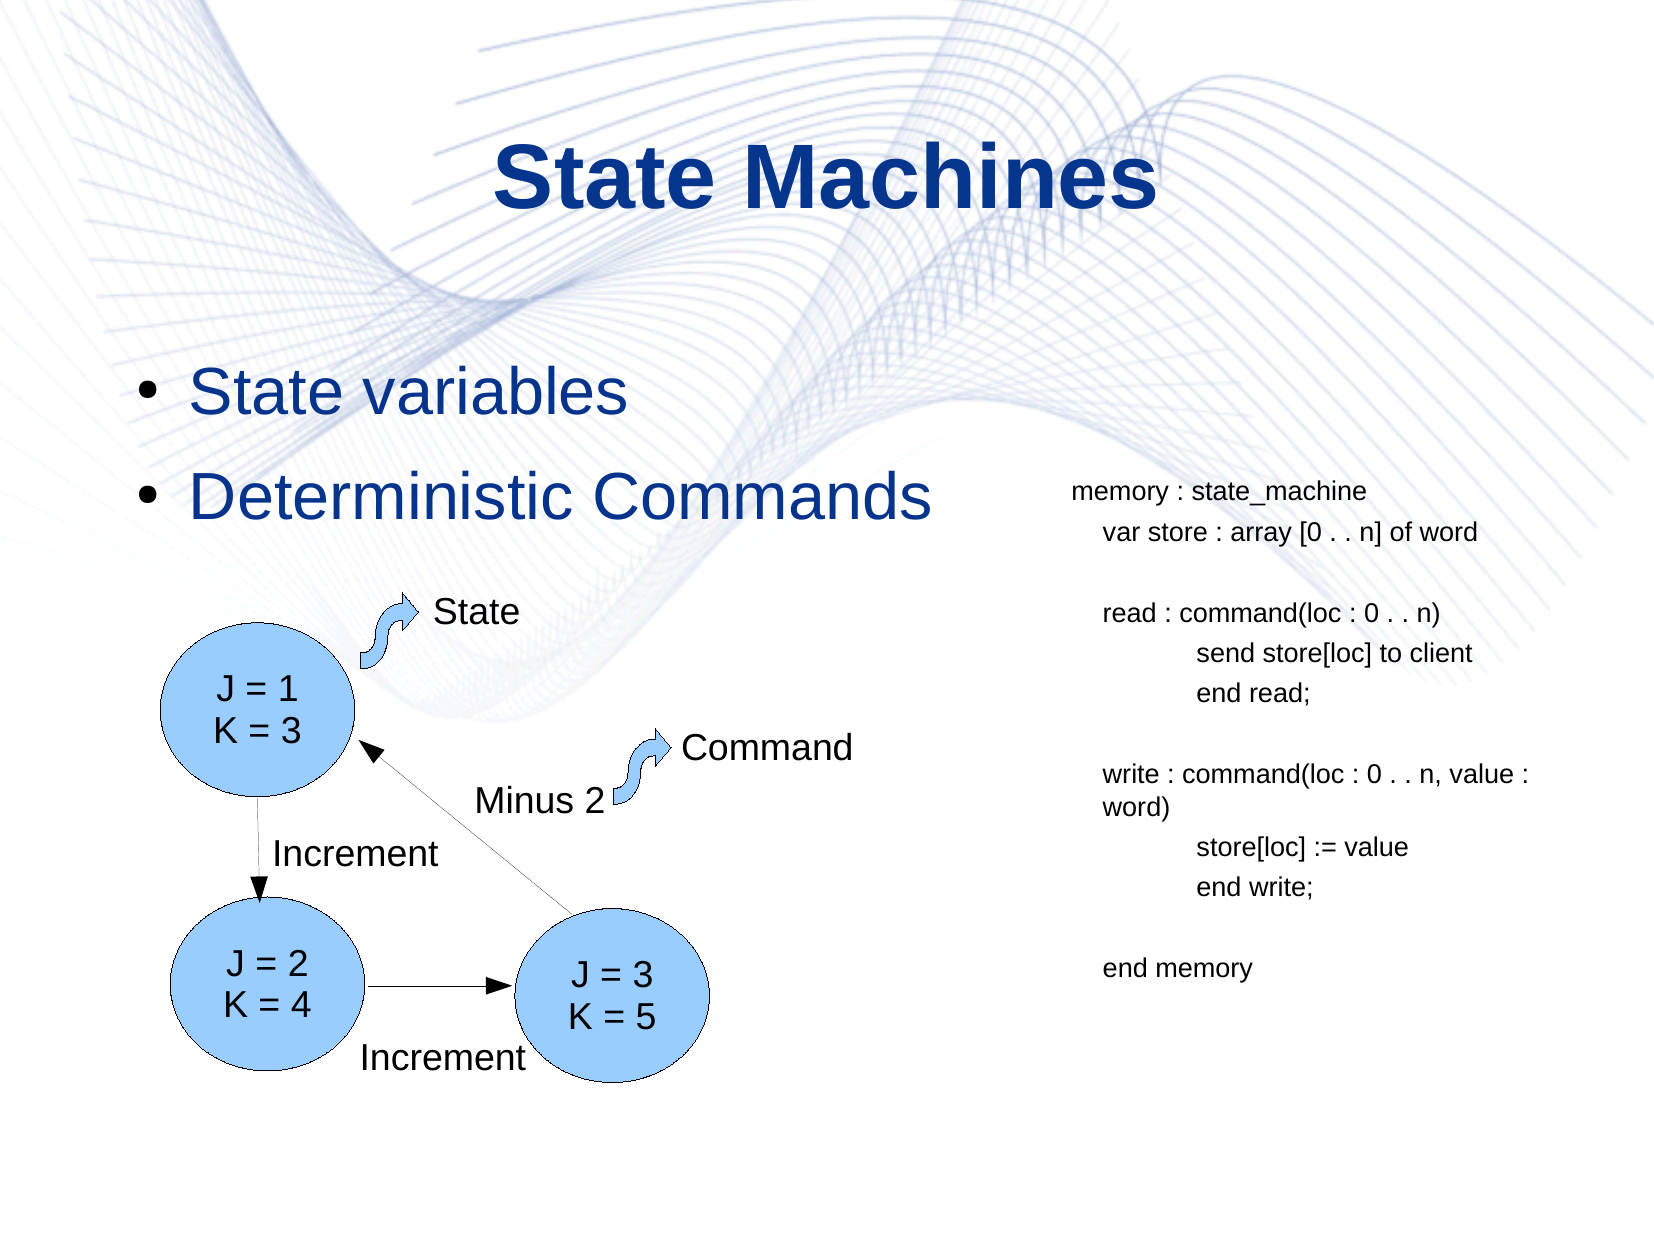

# State Machines
State variables
Deterministic Commands
 memory : state_machine
	var store : array [0 . . n] of word
	read : command(loc : 0 . . n)
		send store[loc] to client
		end read;
	write : command(loc : 0 . . n, value : word)
		store[loc] := value
		end write;
	end memory
State
J = 1
K = 3
Command
Minus 2
Increment
J = 2
K = 4
J = 3
K = 5
Increment